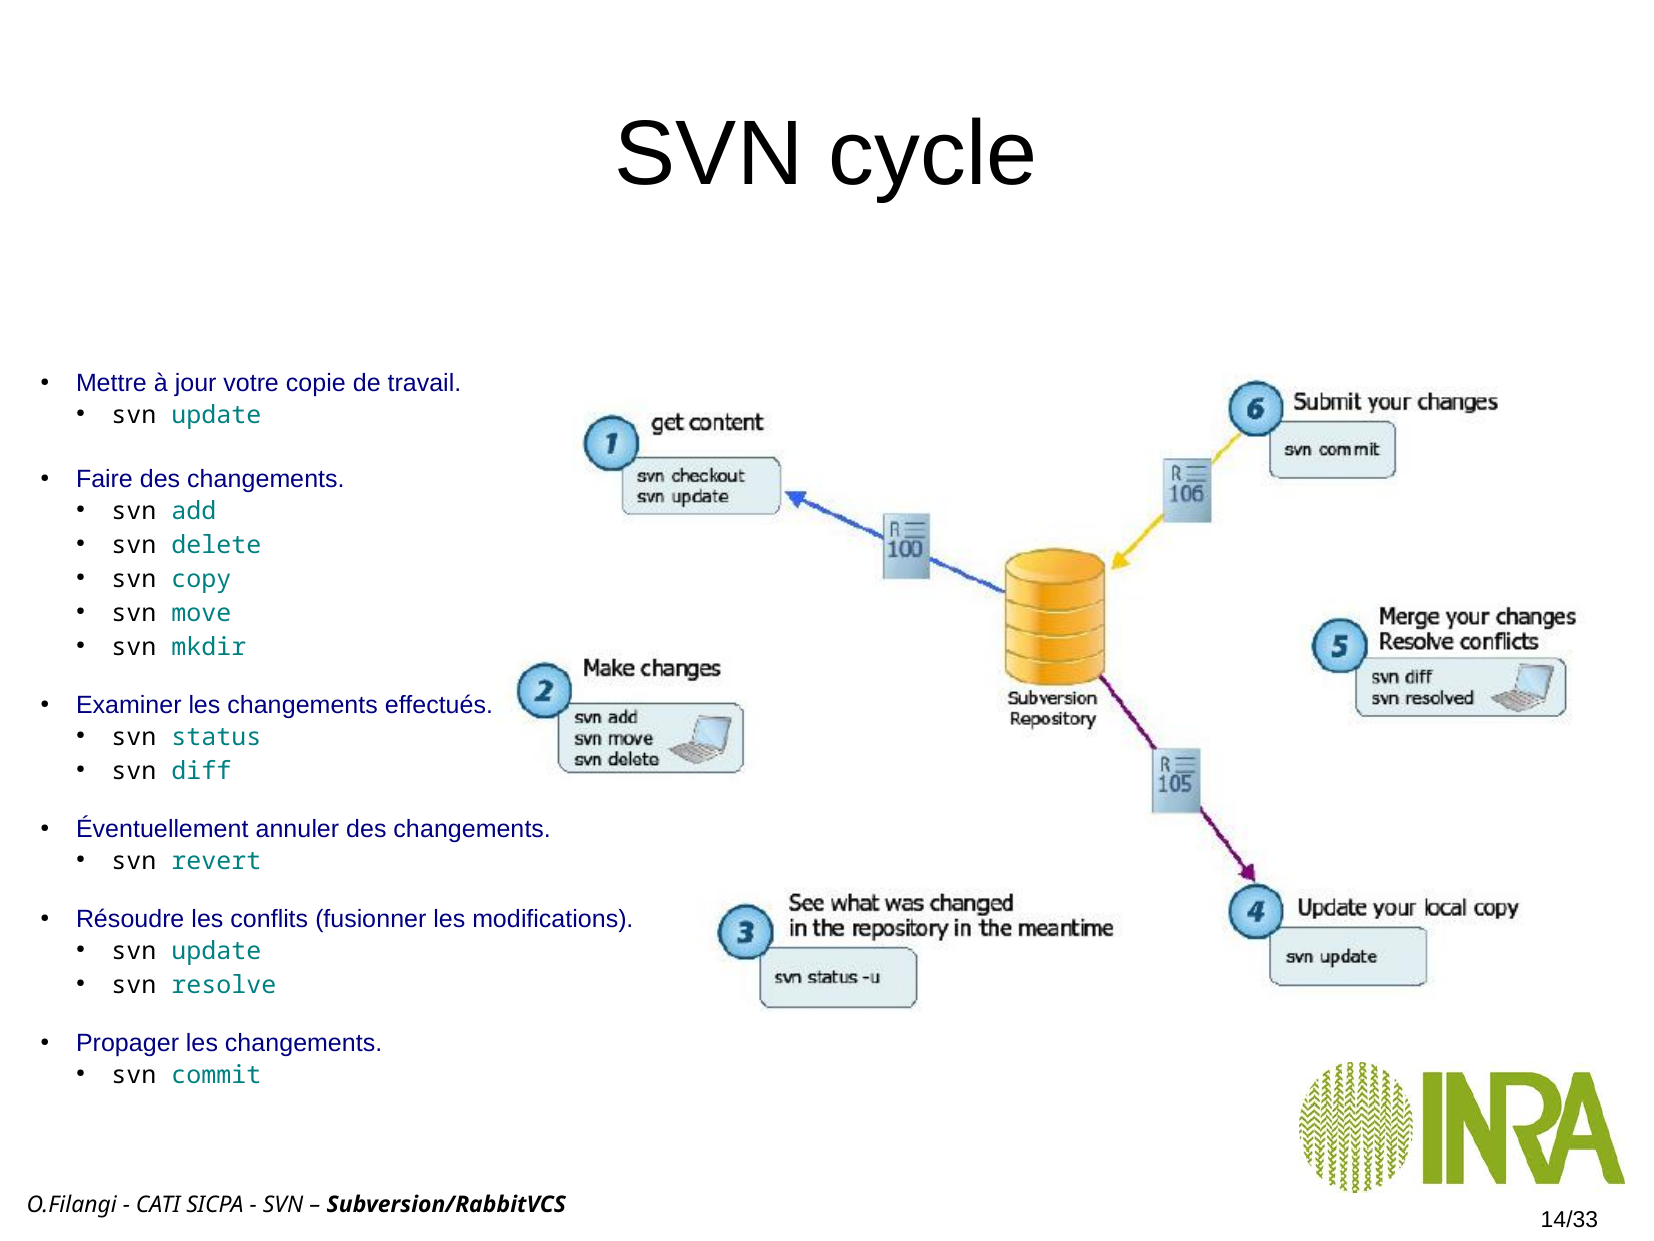

# SVN cycle
Mettre à jour votre copie de travail.
svn update
Faire des changements.
svn add
svn delete
svn copy
svn move
svn mkdir
Examiner les changements effectués.
svn status
svn diff
Éventuellement annuler des changements.
svn revert
Résoudre les conflits (fusionner les modifications).
svn update
svn resolve
Propager les changements.
svn commit
 O.Filangi - CATI SICPA - SVN – Subversion/RabbitVCS